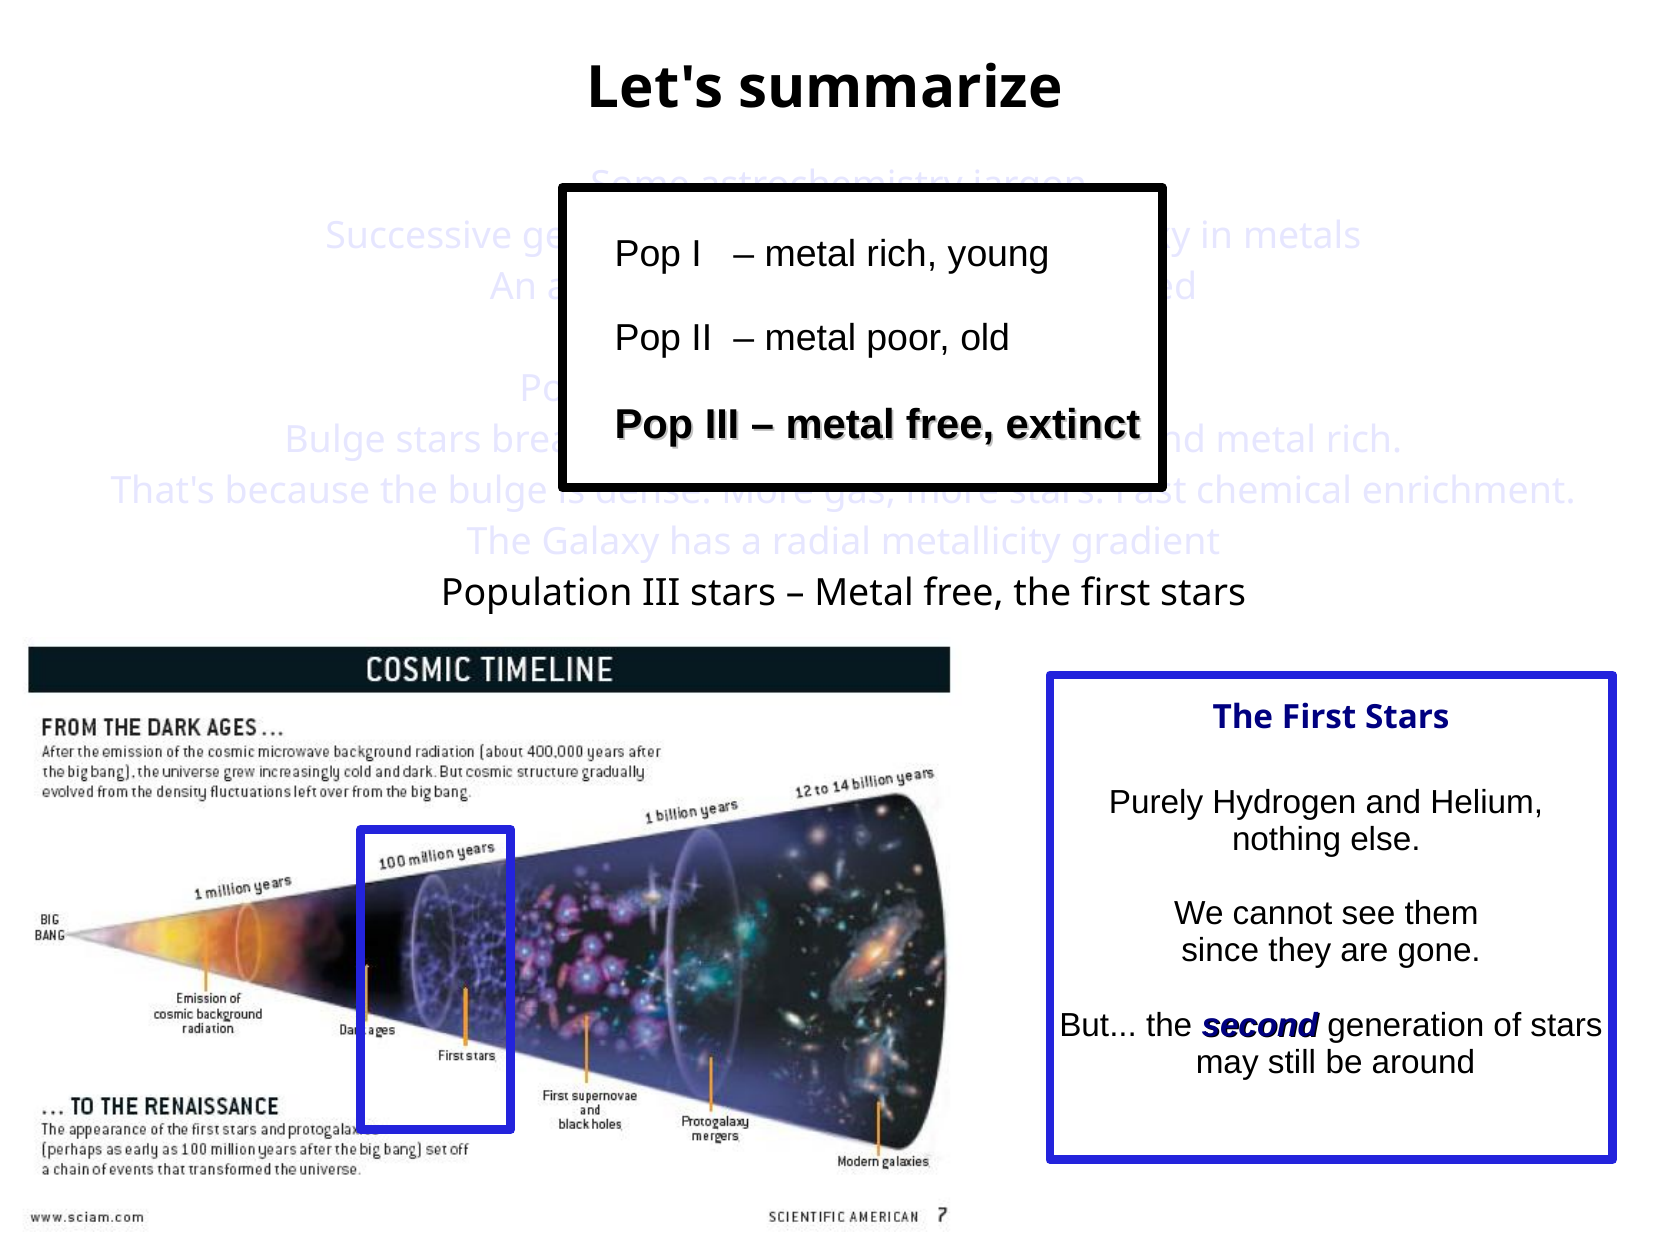

Let's summarize
Some astrochemistry jargon
Successive generations of stars enrich the Galaxy in metals
An age-metallicity relation can be traced
Stellar Populations
Pop I – Disk stars ; Pop II – Halo stars
Bulge stars break the classification. They are old and metal rich.
That's because the bulge is dense. More gas, more stars. Fast chemical enrichment.
The Galaxy has a radial metallicity gradient
Population III stars – Metal free, the first stars
Pop I – metal rich, young
Pop II – metal poor, old
Pop III – metal free, extinct
The First Stars
Purely Hydrogen and Helium,
nothing else.
We cannot see them
since they are gone.
But... the second generation of stars
 may still be around